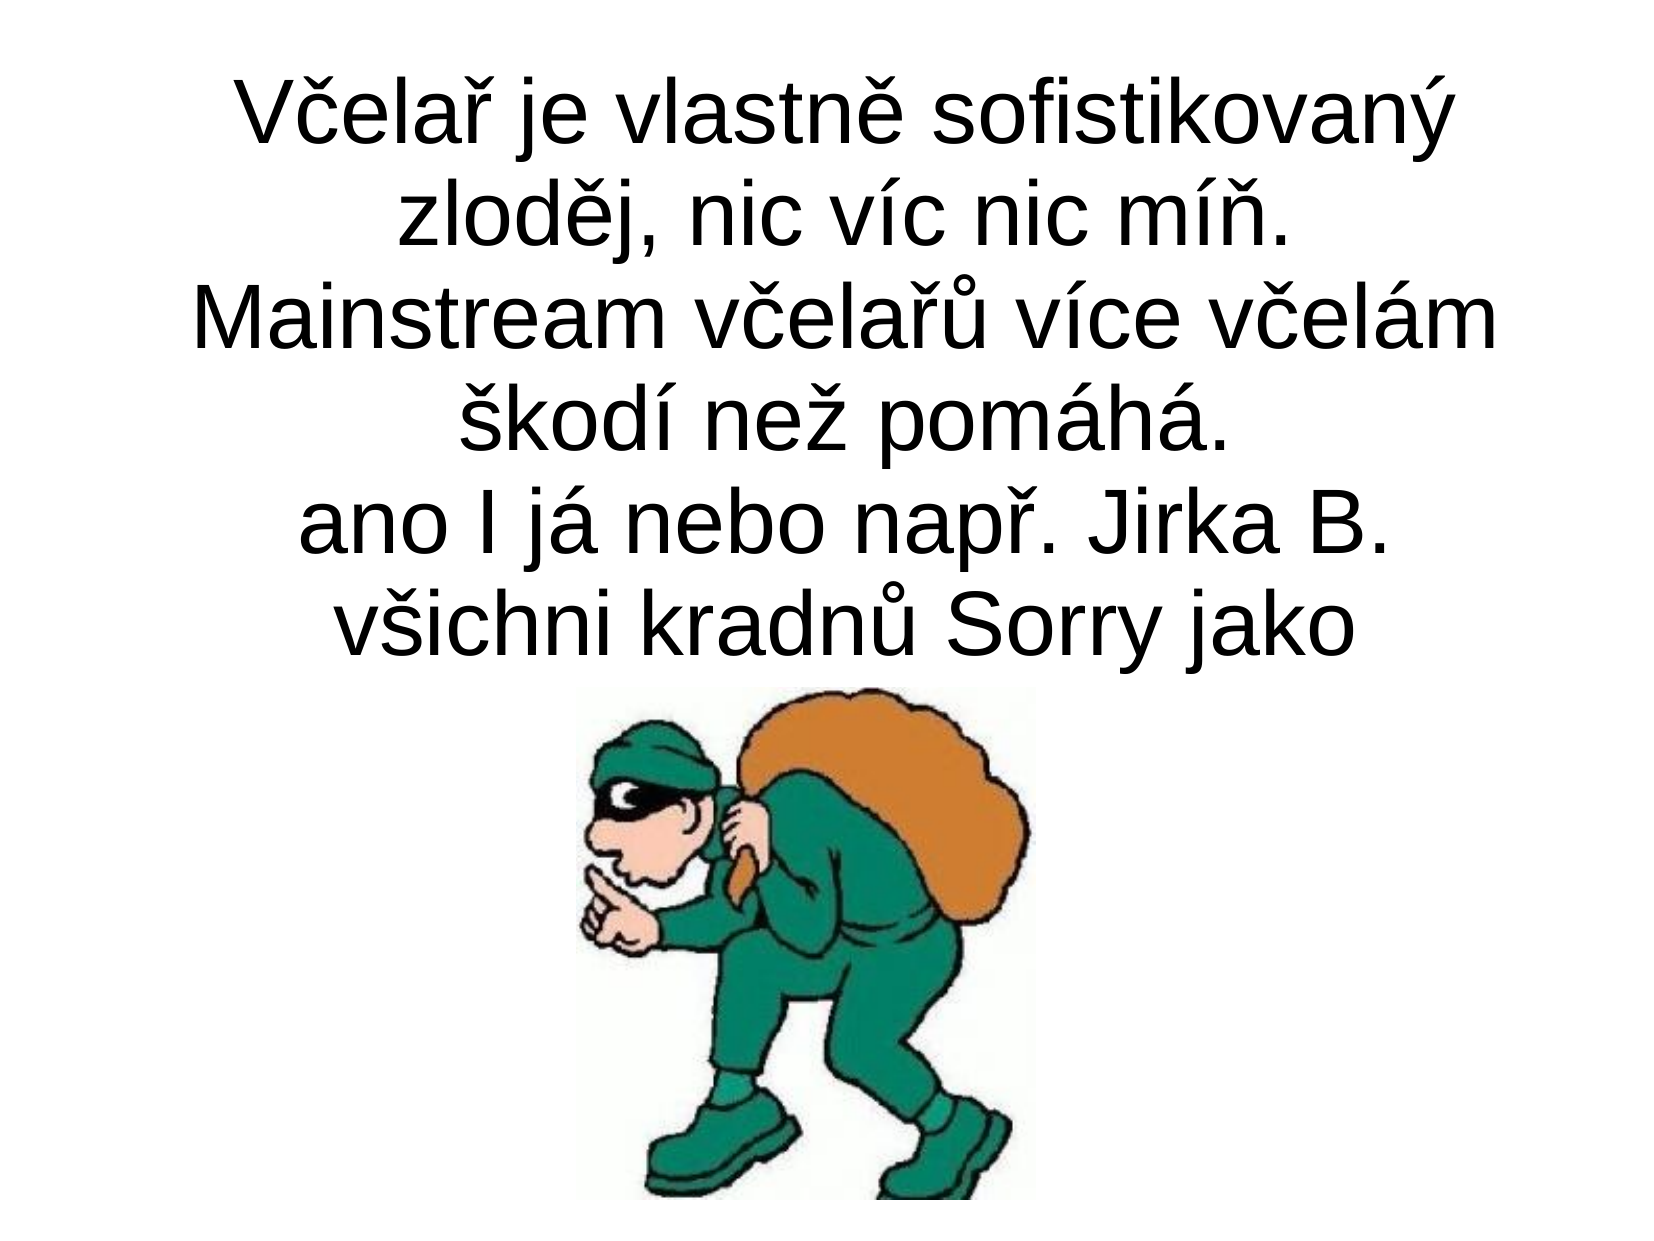

# Včelař je vlastně sofistikovaný zloděj, nic víc nic míň. Mainstream včelařů více včelám škodí než pomáhá. ano I já nebo např. Jirka B. všichni kradnů Sorry jako